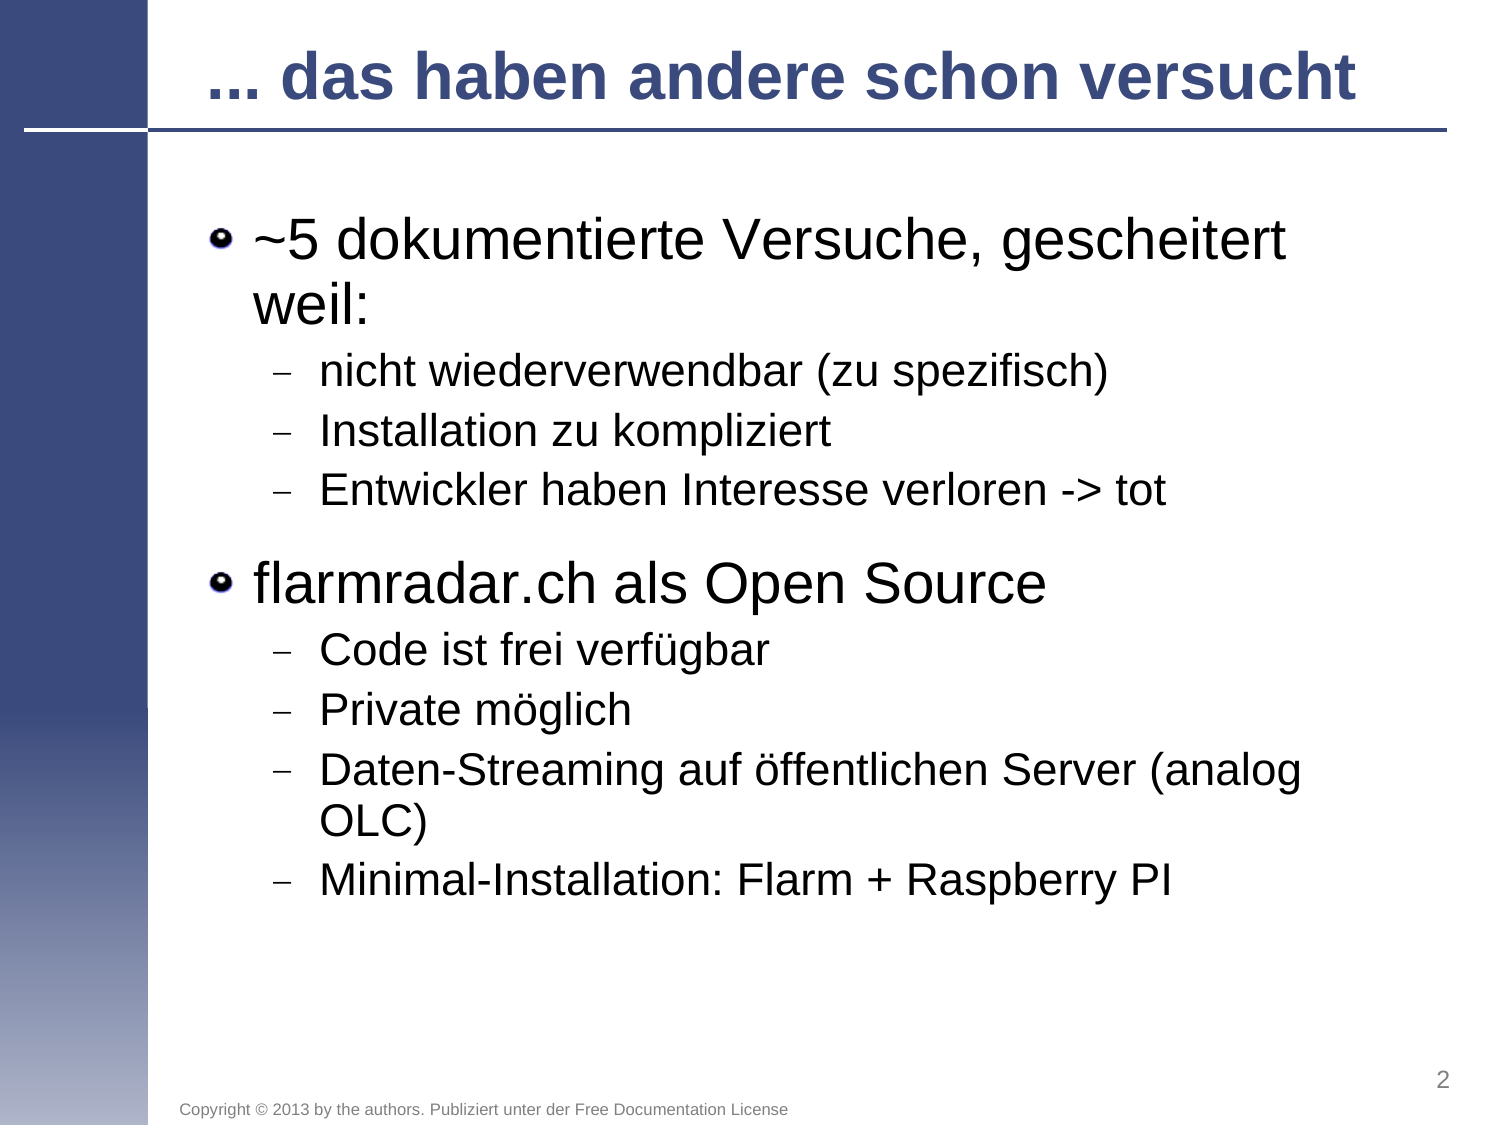

# ... das haben andere schon versucht
~5 dokumentierte Versuche, gescheitert weil:
nicht wiederverwendbar (zu spezifisch)
Installation zu kompliziert
Entwickler haben Interesse verloren -> tot
flarmradar.ch als Open Source
Code ist frei verfügbar
Private möglich
Daten-Streaming auf öffentlichen Server (analog OLC)
Minimal-Installation: Flarm + Raspberry PI